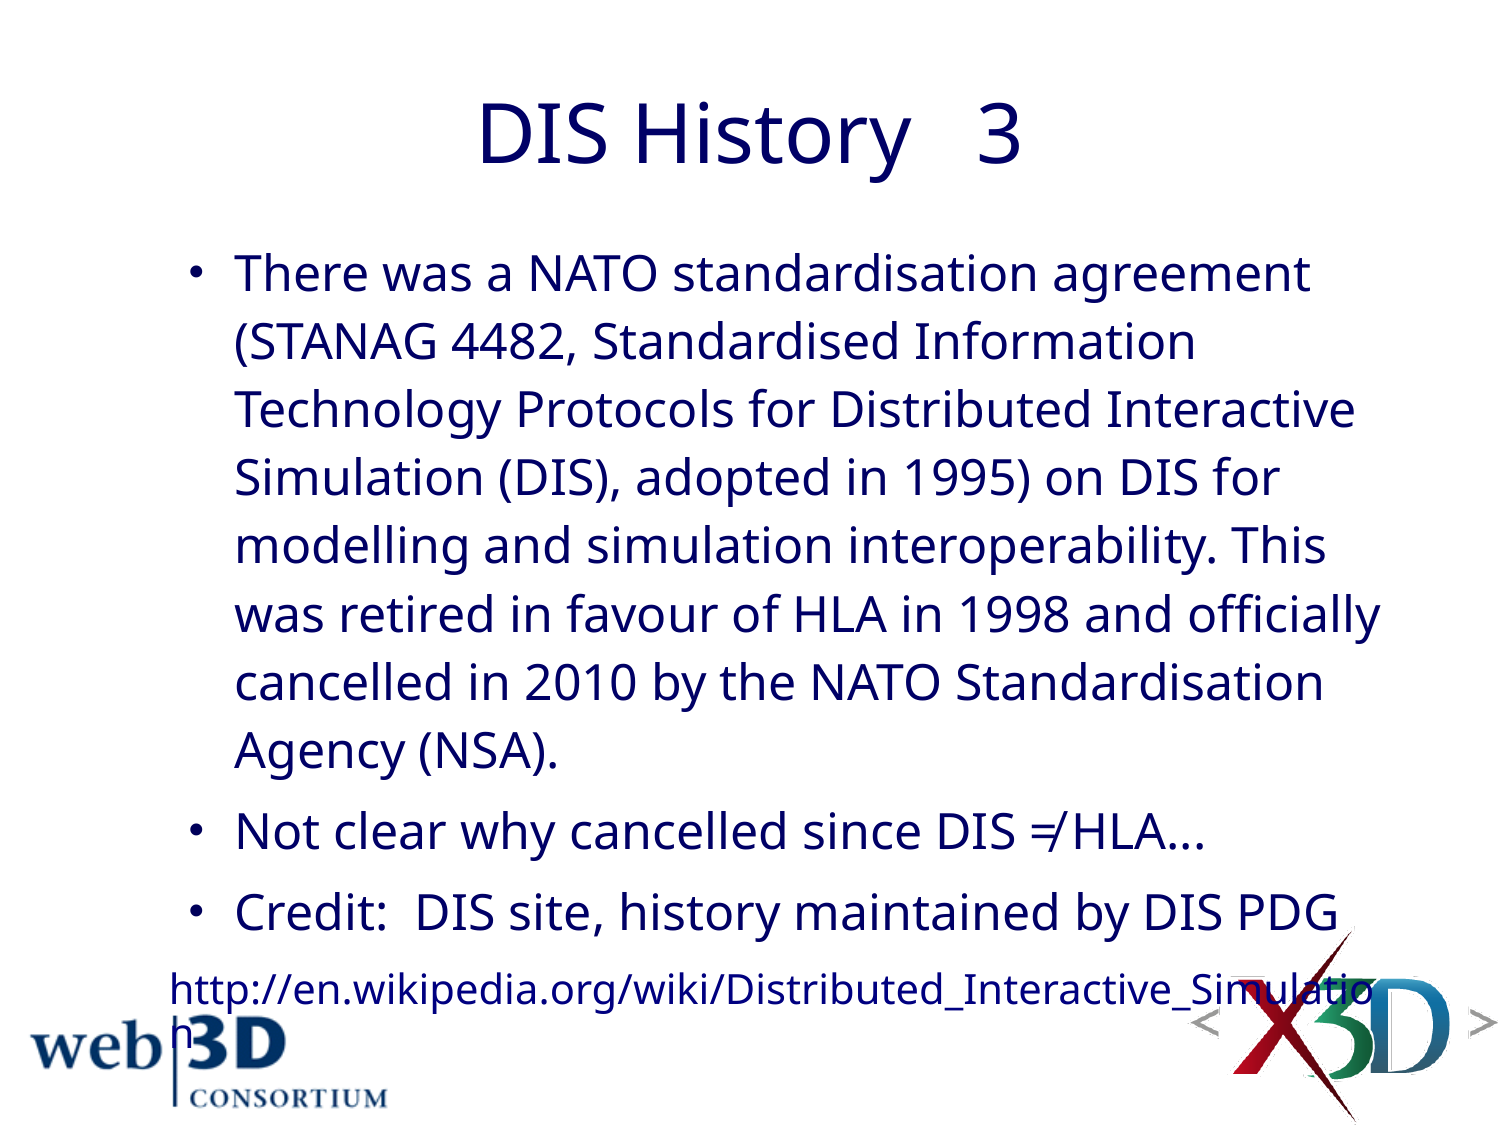

# DIS History 3
There was a NATO standardisation agreement (STANAG 4482, Standardised Information Technology Protocols for Distributed Interactive Simulation (DIS), adopted in 1995) on DIS for modelling and simulation interoperability. This was retired in favour of HLA in 1998 and officially cancelled in 2010 by the NATO Standardisation Agency (NSA).
Not clear why cancelled since DIS ≠ HLA...
Credit: DIS site, history maintained by DIS PDG
http://en.wikipedia.org/wiki/Distributed_Interactive_Simulation